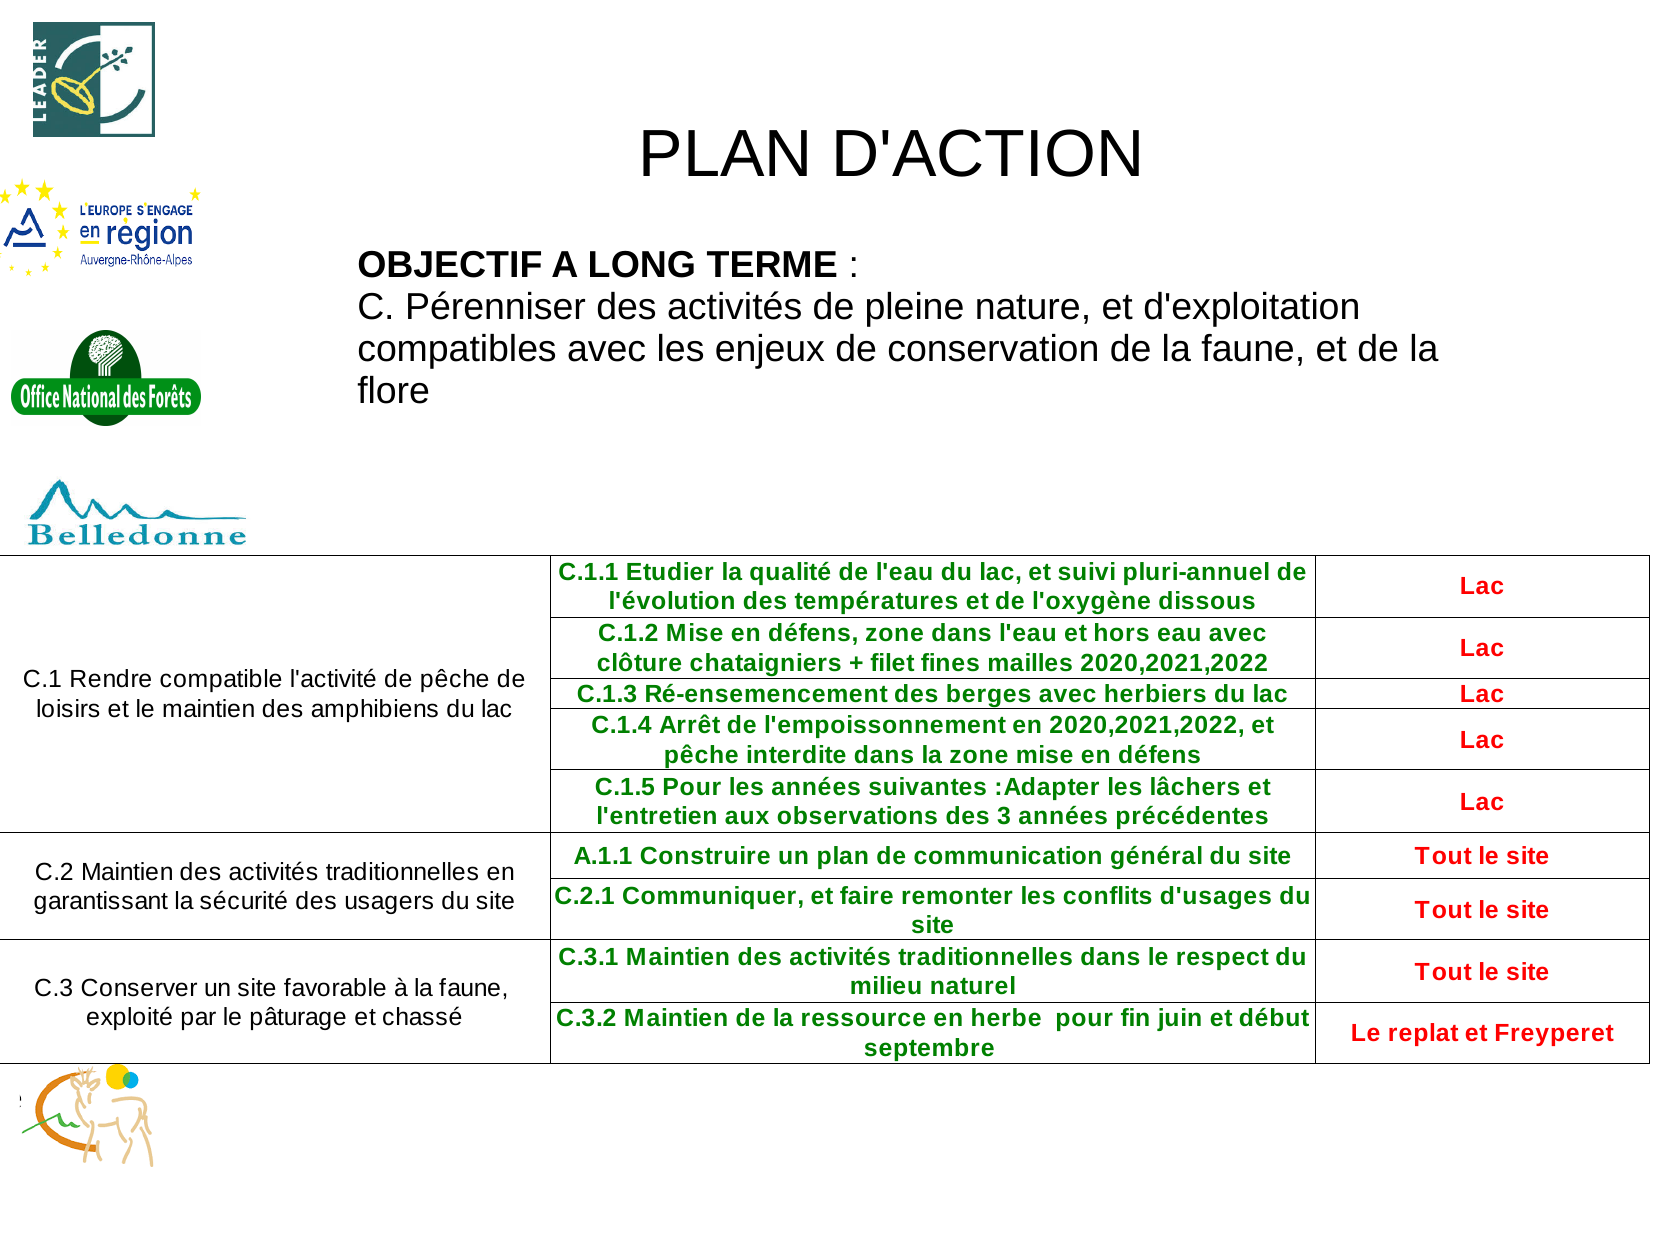

# PLAN D'ACTION
OBJECTIF A LONG TERME :
C. Pérenniser des activités de pleine nature, et d'exploitation compatibles avec les enjeux de conservation de la faune, et de la flore